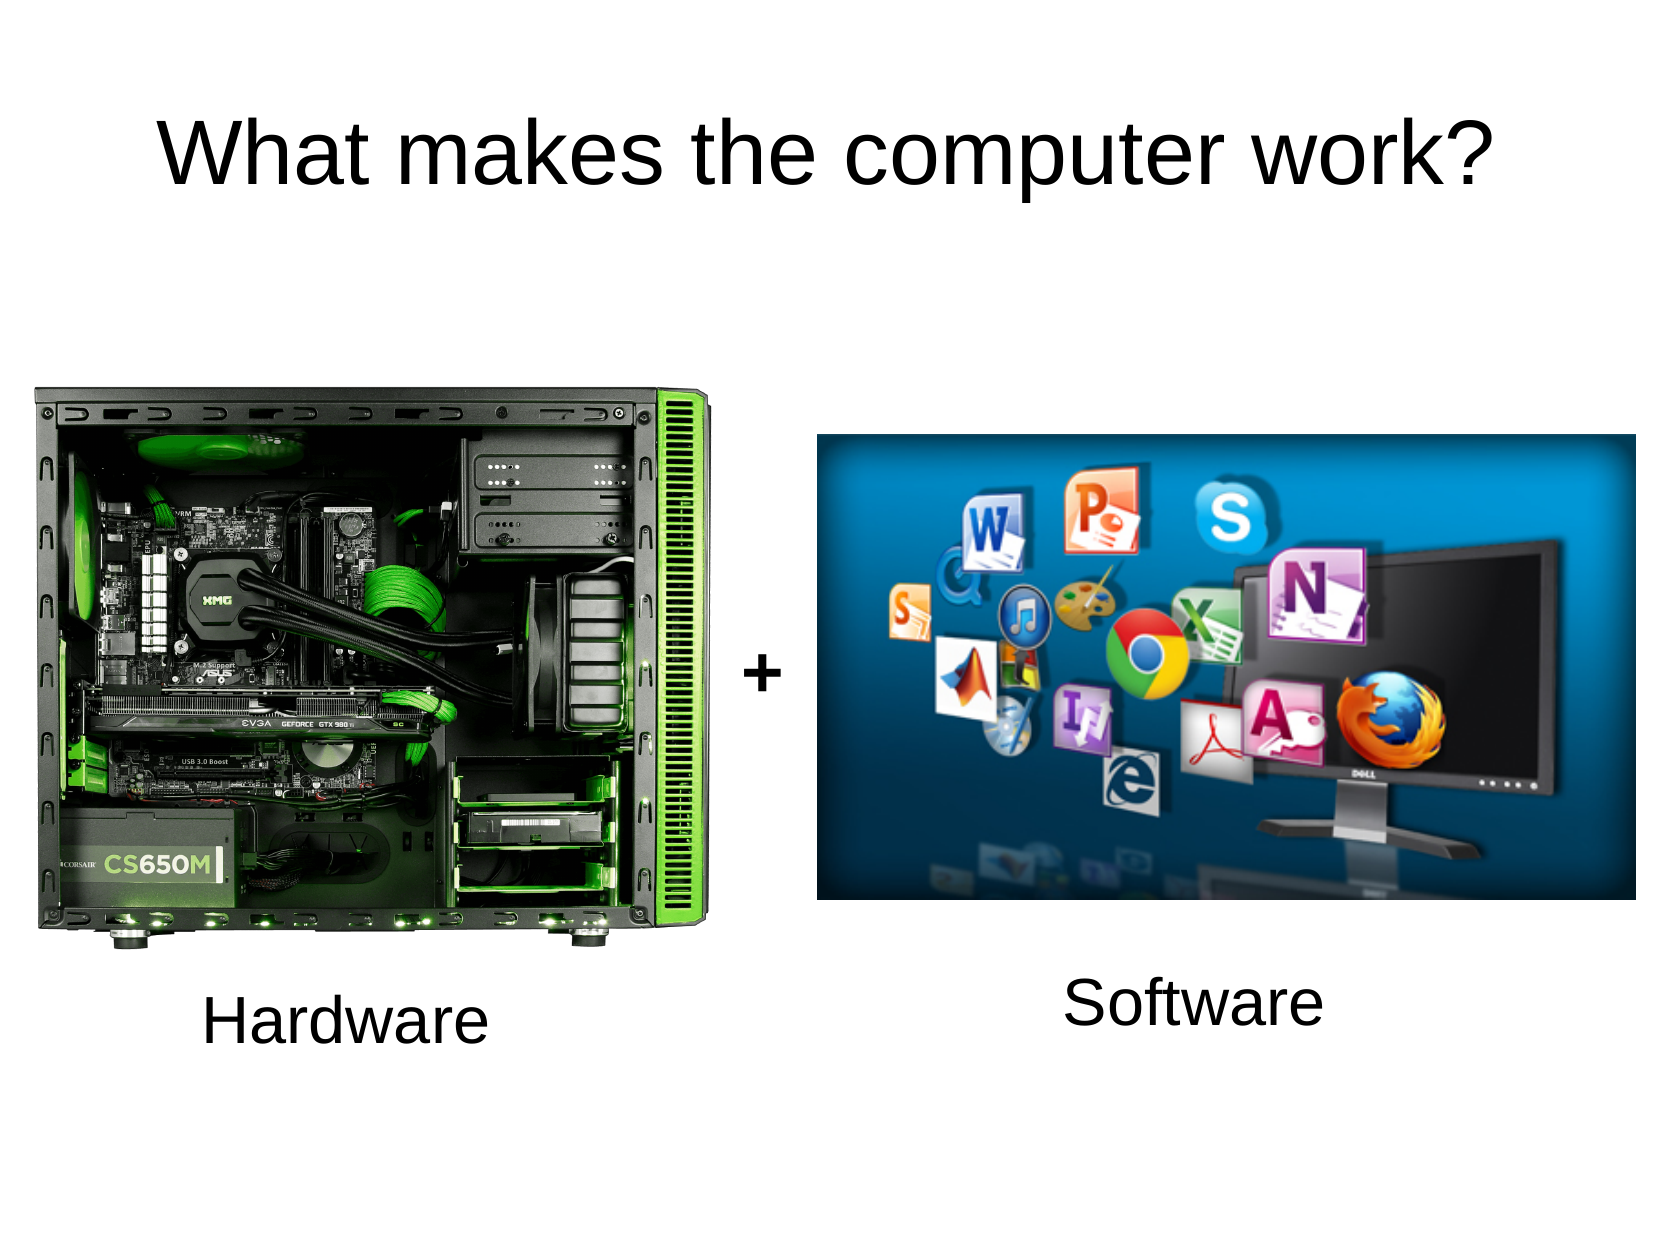

# What makes the computer work?
+
Software
Hardware